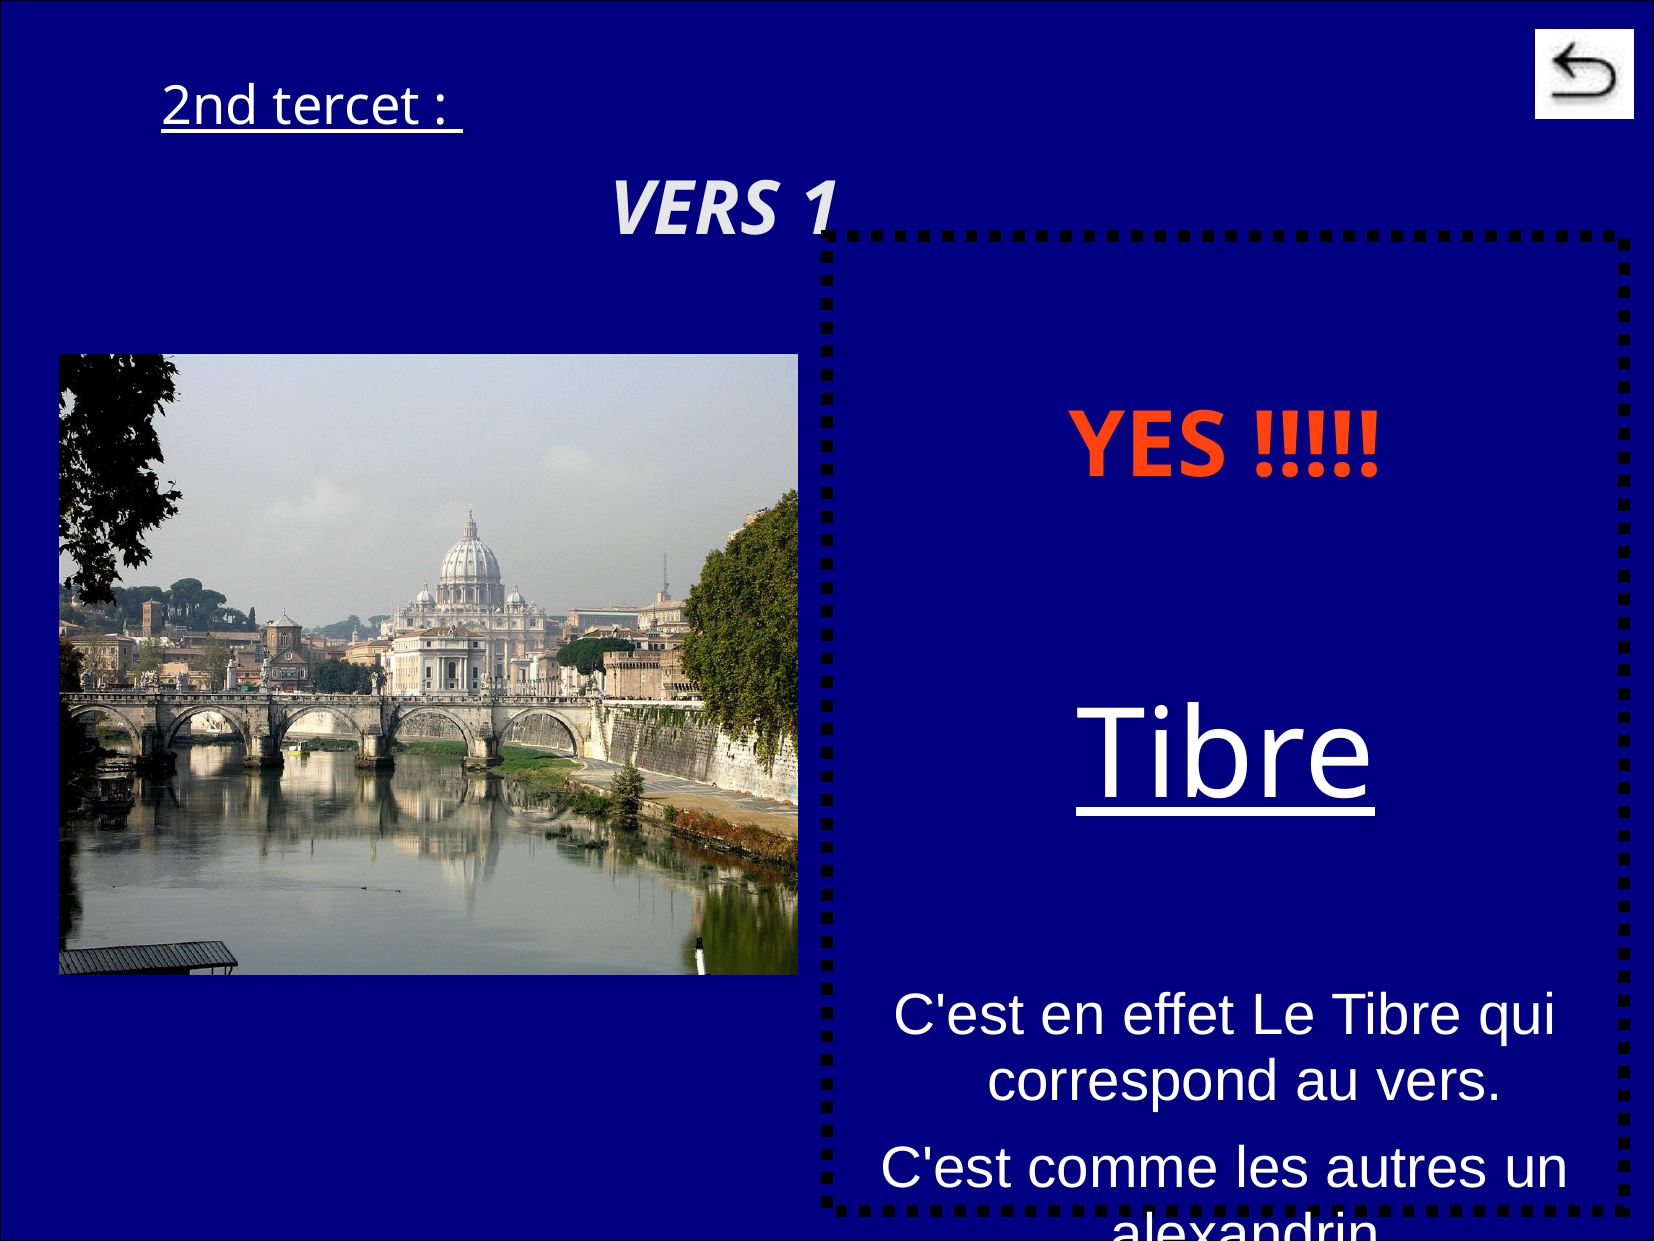

VERS 1
2nd tercet :
# YES !!!!!
Tibre
C'est en effet Le Tibre qui correspond au vers.
C'est comme les autres un alexandrin.